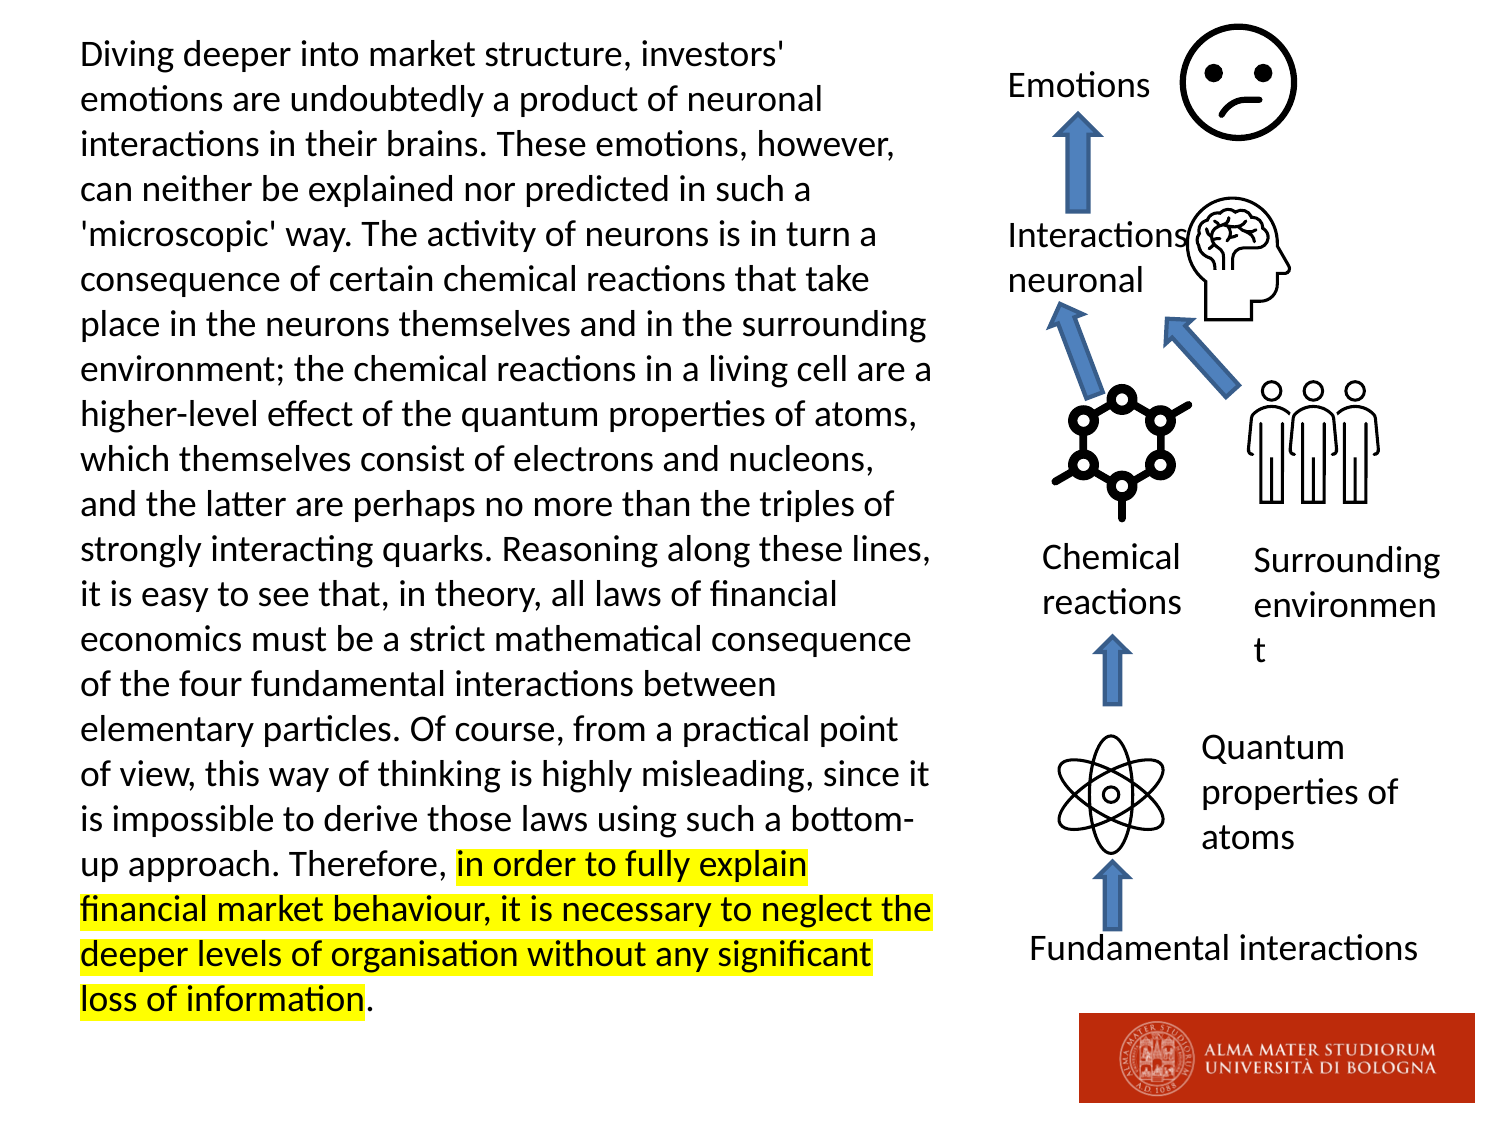

Diving deeper into market structure, investors' emotions are undoubtedly a product of neuronal interactions in their brains. These emotions, however, can neither be explained nor predicted in such a 'microscopic' way. The activity of neurons is in turn a consequence of certain chemical reactions that take place in the neurons themselves and in the surrounding environment; the chemical reactions in a living cell are a higher-level effect of the quantum properties of atoms, which themselves consist of electrons and nucleons, and the latter are perhaps no more than the triples of strongly interacting quarks. Reasoning along these lines, it is easy to see that, in theory, all laws of financial economics must be a strict mathematical consequence of the four fundamental interactions between elementary particles. Of course, from a practical point of view, this way of thinking is highly misleading, since it is impossible to derive those laws using such a bottom-up approach. Therefore, in order to fully explain financial market behaviour, it is necessary to neglect the deeper levels of organisation without any significant loss of information.
Emotions
Interactions
neuronal
Chemical reactions
Surrounding environment
Quantum properties of atoms
Fundamental interactions